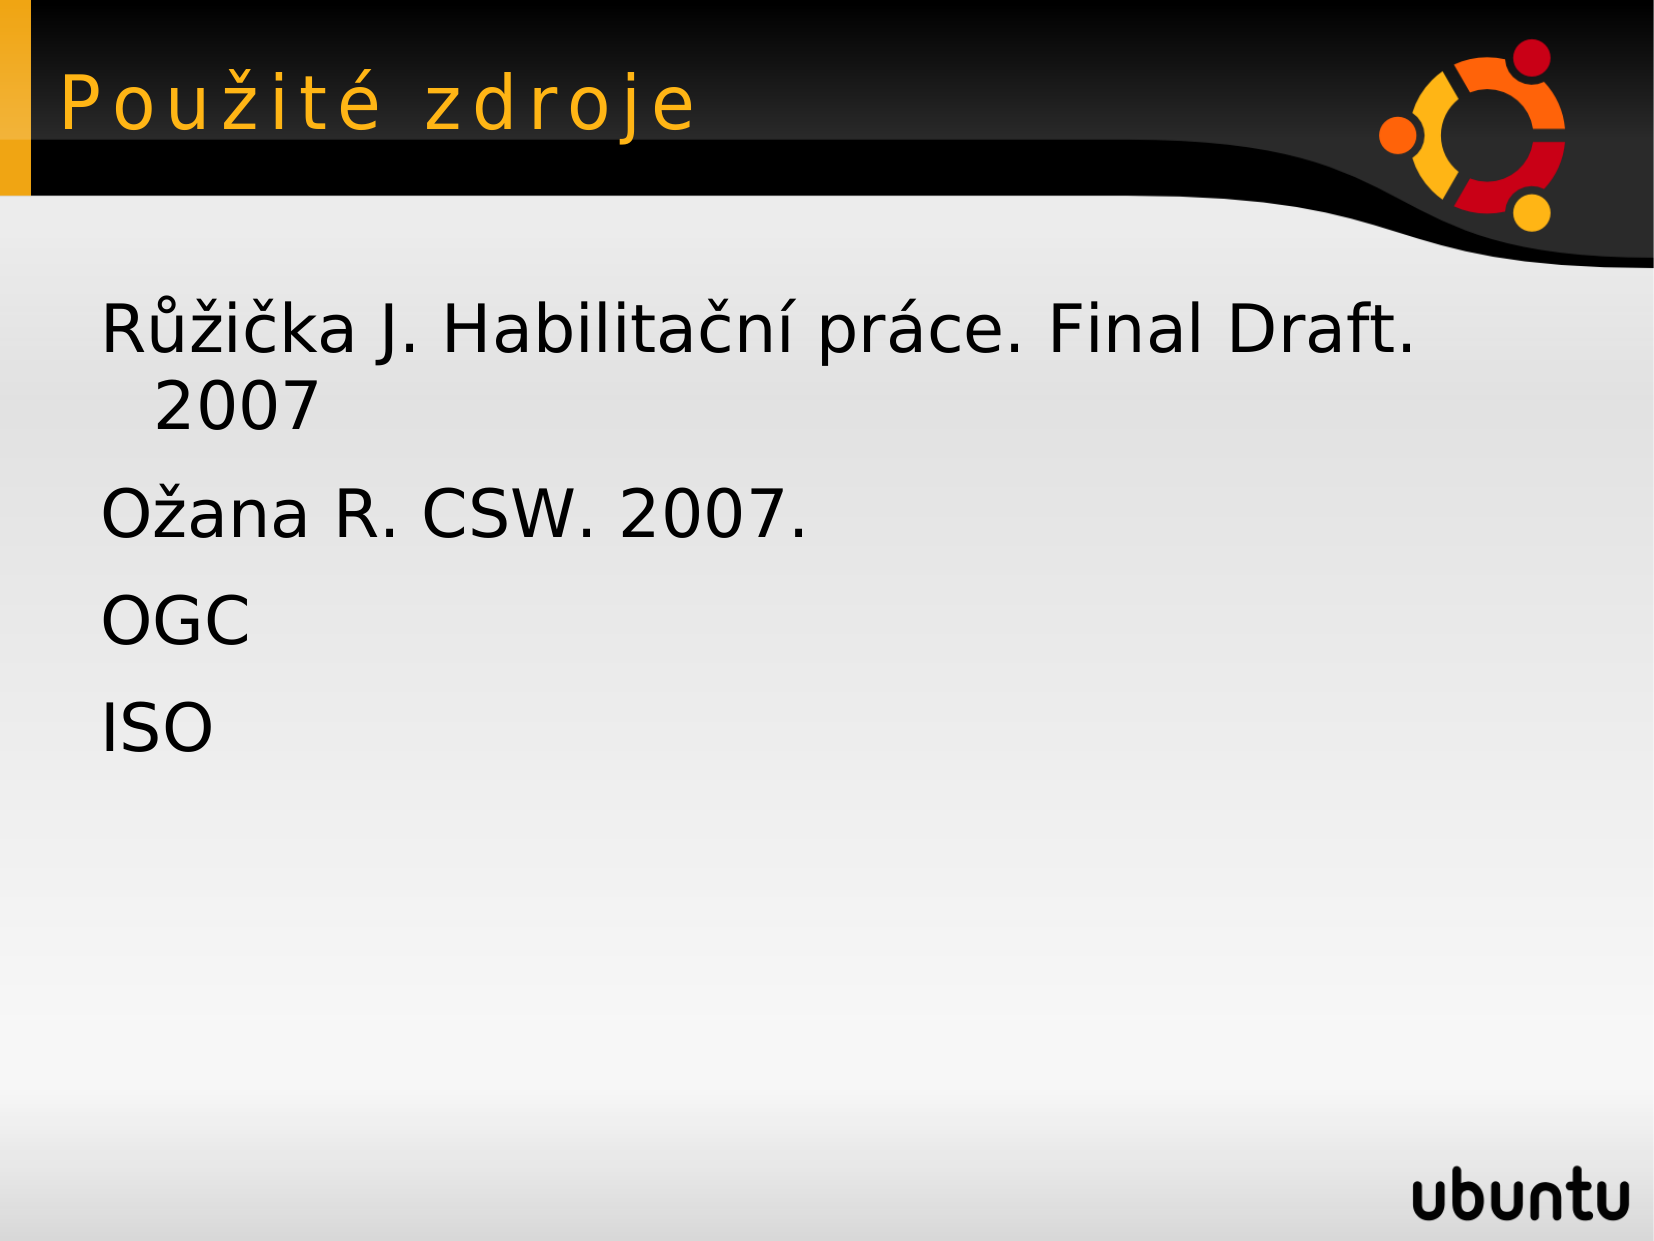

# Použité zdroje
Růžička J. Habilitační práce. Final Draft. 2007
Ožana R. CSW. 2007.
OGC
ISO